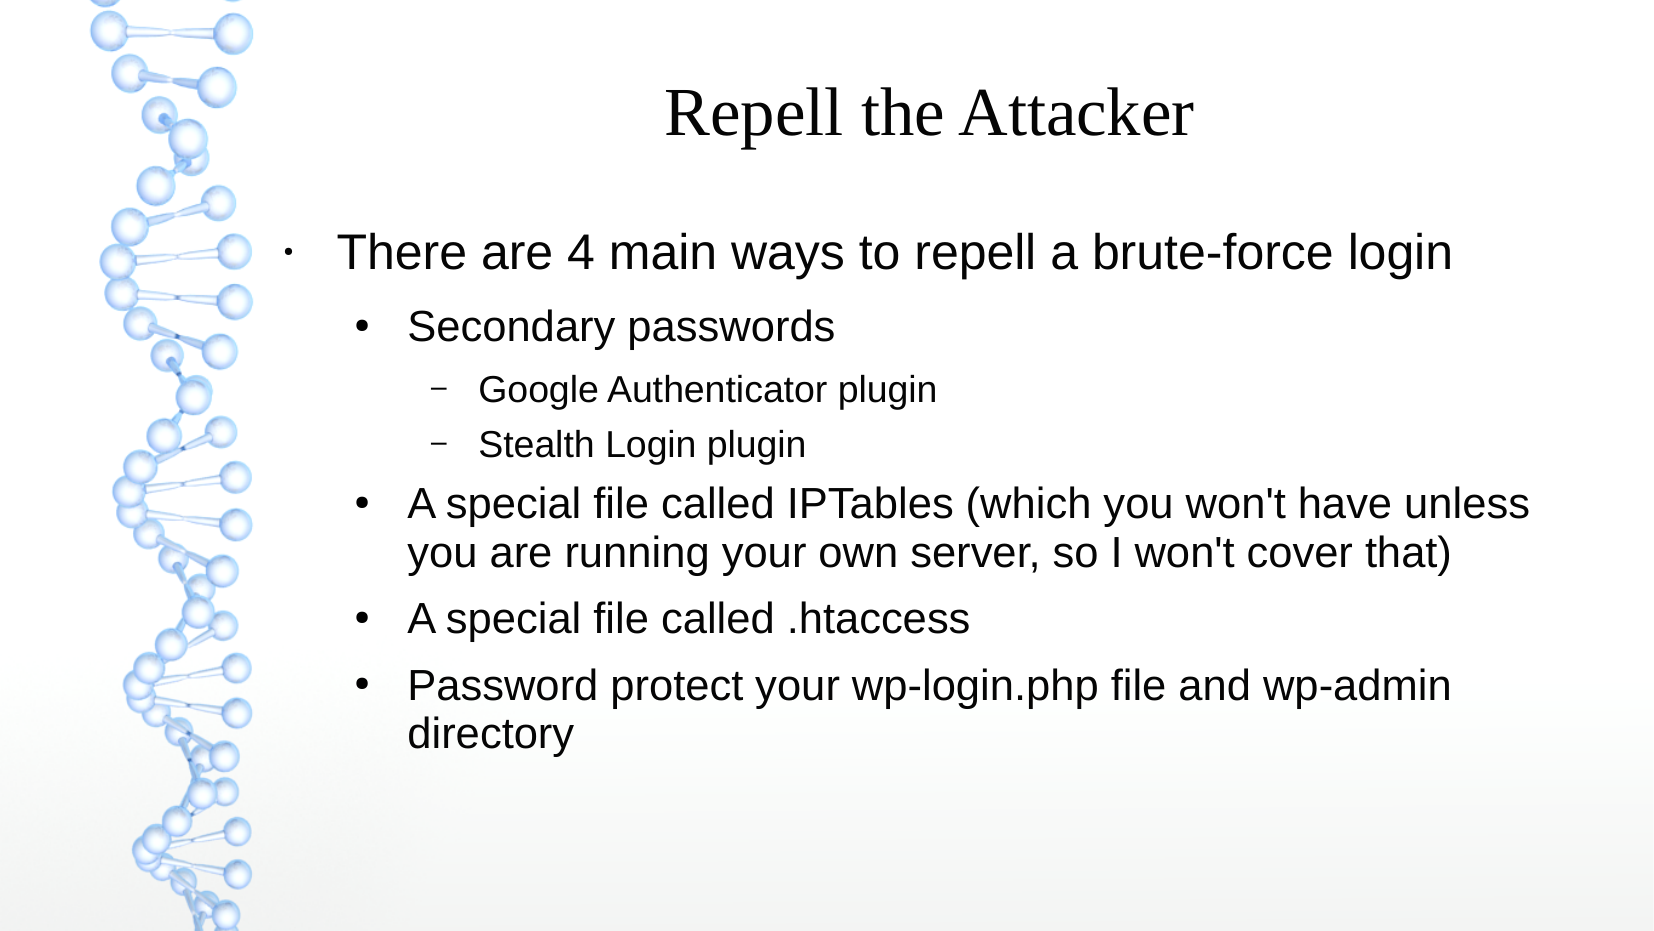

# Repell the Attacker
There are 4 main ways to repell a brute-force login
Secondary passwords
Google Authenticator plugin
Stealth Login plugin
A special file called IPTables (which you won't have unless you are running your own server, so I won't cover that)
A special file called .htaccess
Password protect your wp-login.php file and wp-admin directory